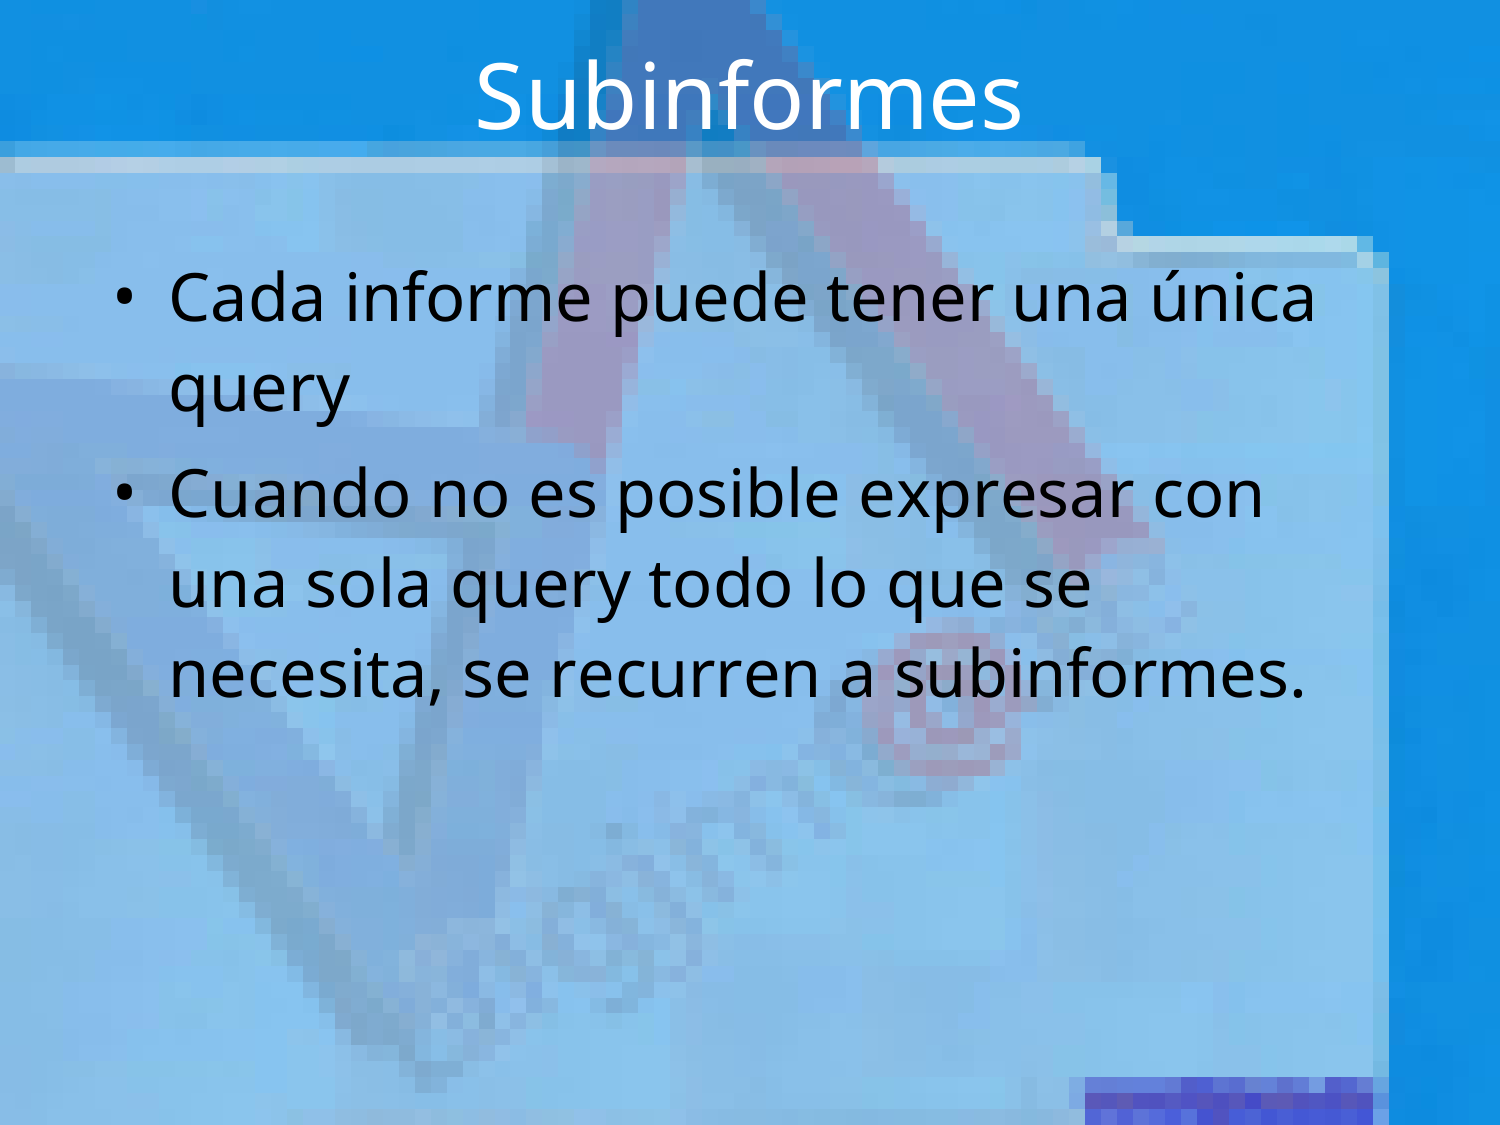

# Subinformes
Cada informe puede tener una única query
Cuando no es posible expresar con una sola query todo lo que se necesita, se recurren a subinformes.